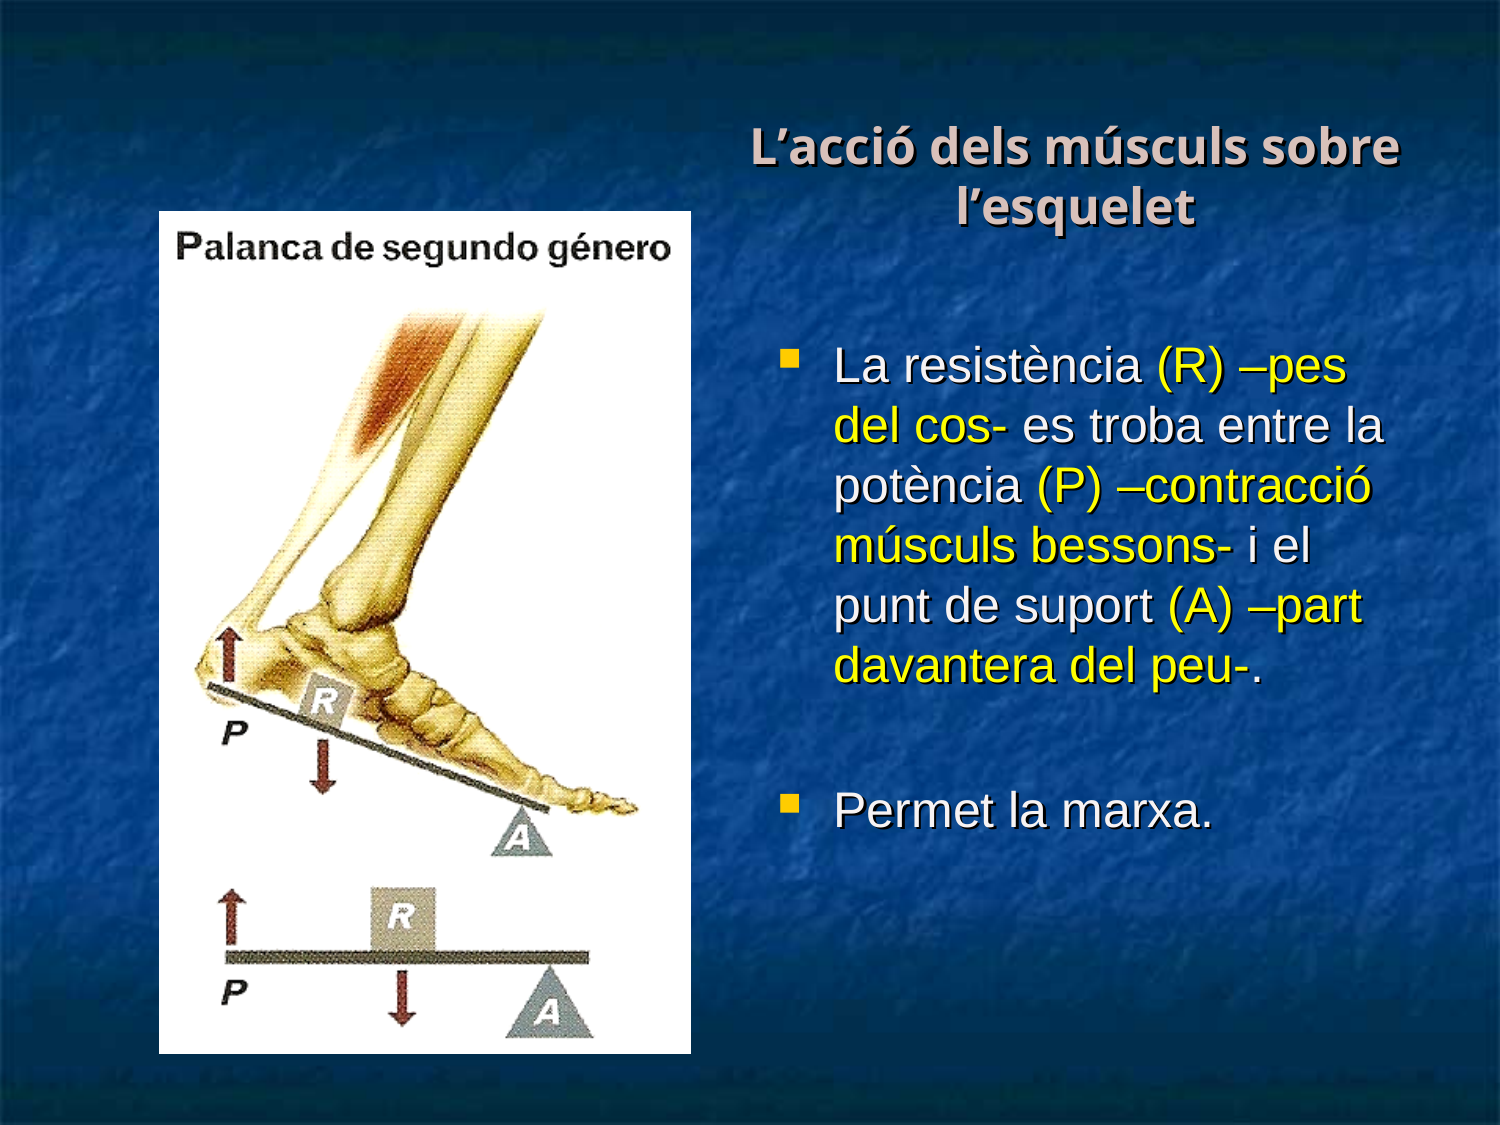

# L’acció dels músculs sobre l’esquelet
La resistència (R) –pes del cos- es troba entre la potència (P) –contracció músculs bessons- i el punt de suport (A) –part davantera del peu-.
Permet la marxa.